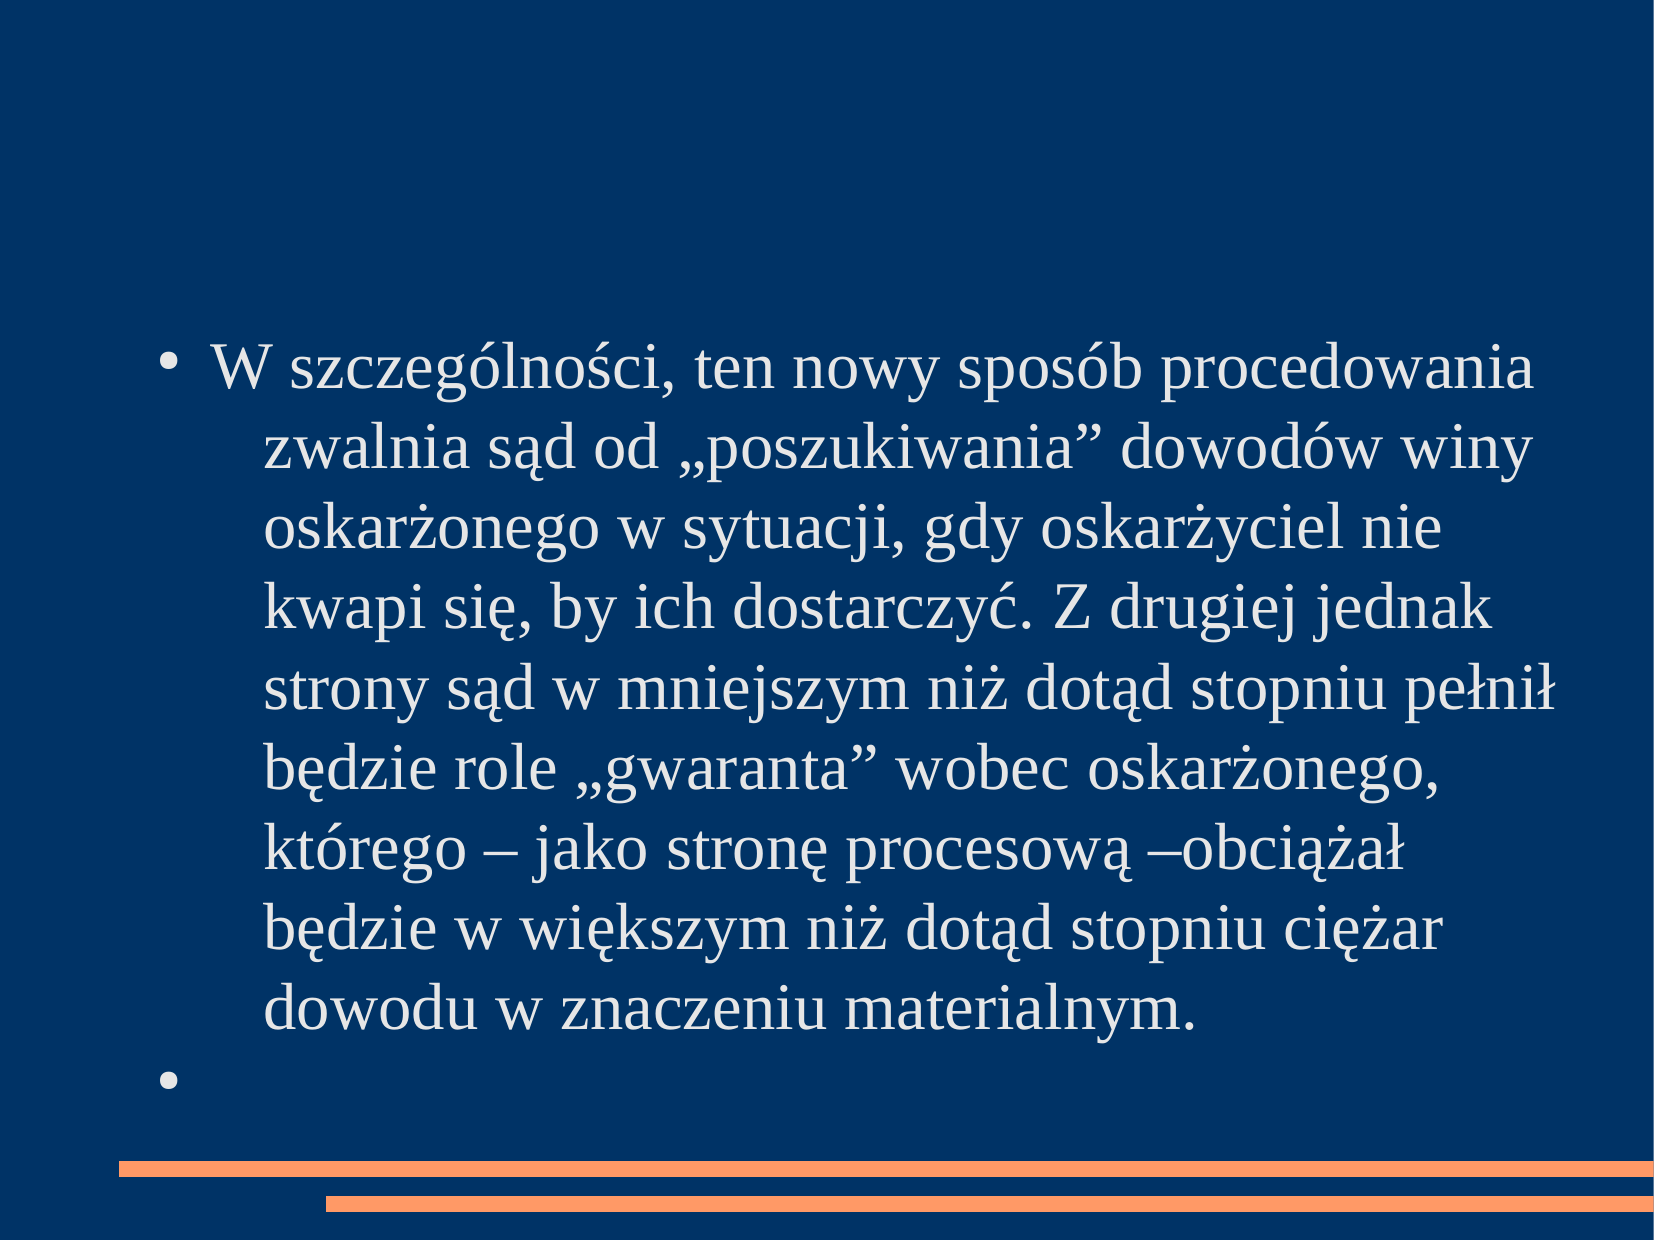

#
W szczególności, ten nowy sposób procedowania zwalnia sąd od „poszukiwania” dowodów winy oskarżonego w sytuacji, gdy oskarżyciel nie kwapi się, by ich dostarczyć. Z drugiej jednak strony sąd w mniejszym niż dotąd stopniu pełnił będzie role „gwaranta” wobec oskarżonego, którego – jako stronę procesową –obciążał będzie w większym niż dotąd stopniu ciężar dowodu w znaczeniu materialnym.